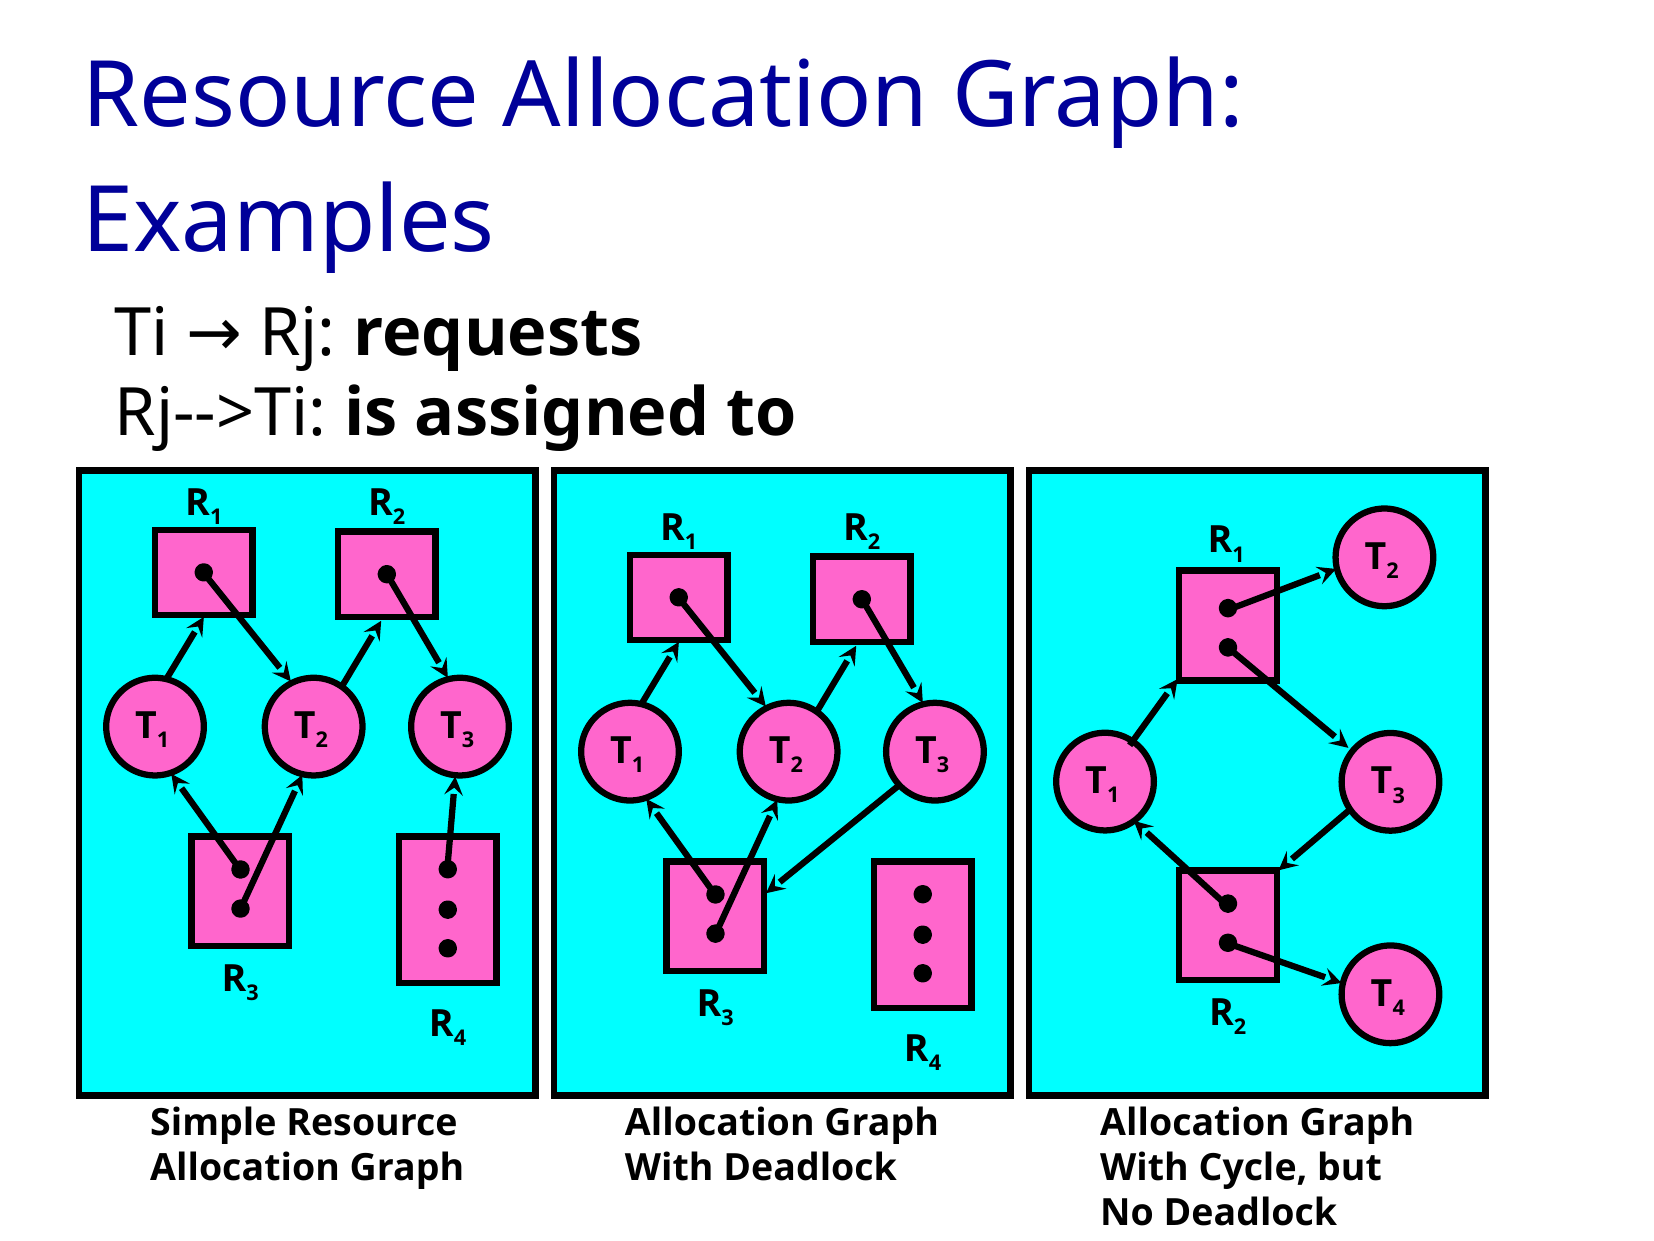

# Resource Allocation Graph: Examples
Ti → Rj: requests
Rj-->Ti: is assigned to
R1
R2
T1
T2
T3
R3
R4
Simple Resource
Allocation Graph
R1
R2
T1
T2
T3
R3
R4
Allocation Graph
With Deadlock
R1
T2
T1
T3
R2
T4
Allocation Graph
With Cycle, but
No Deadlock